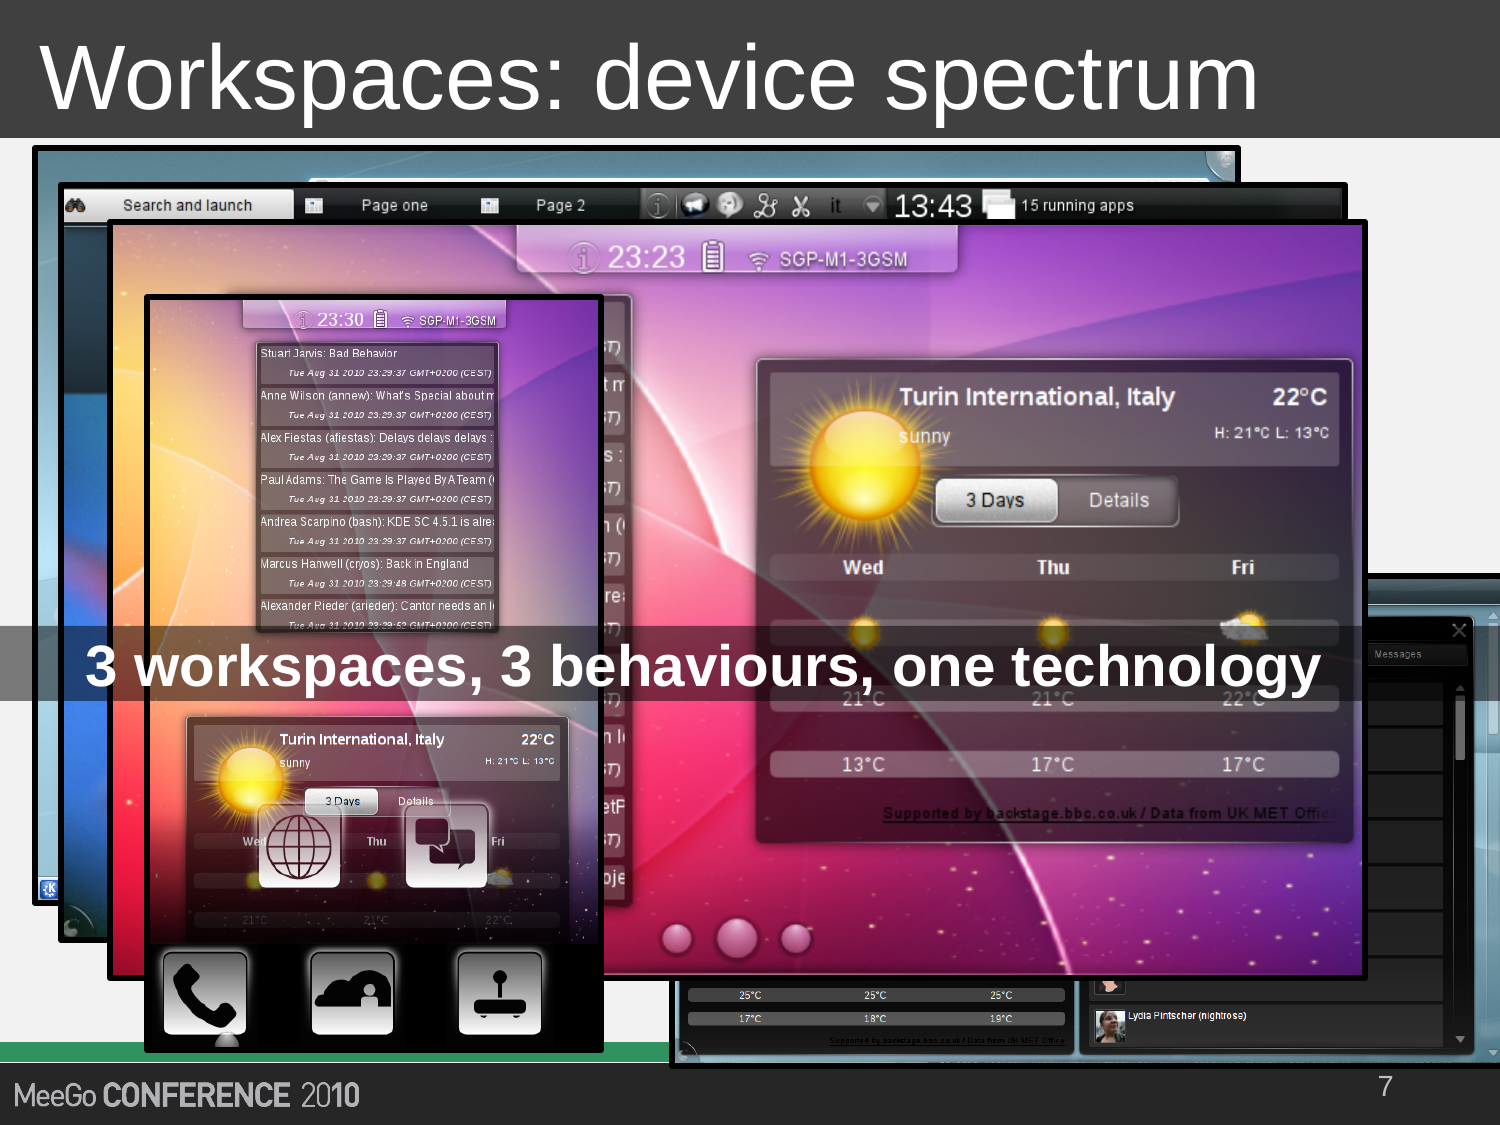

# Workspaces: device spectrum
3 workspaces, 3 behaviours, one technology